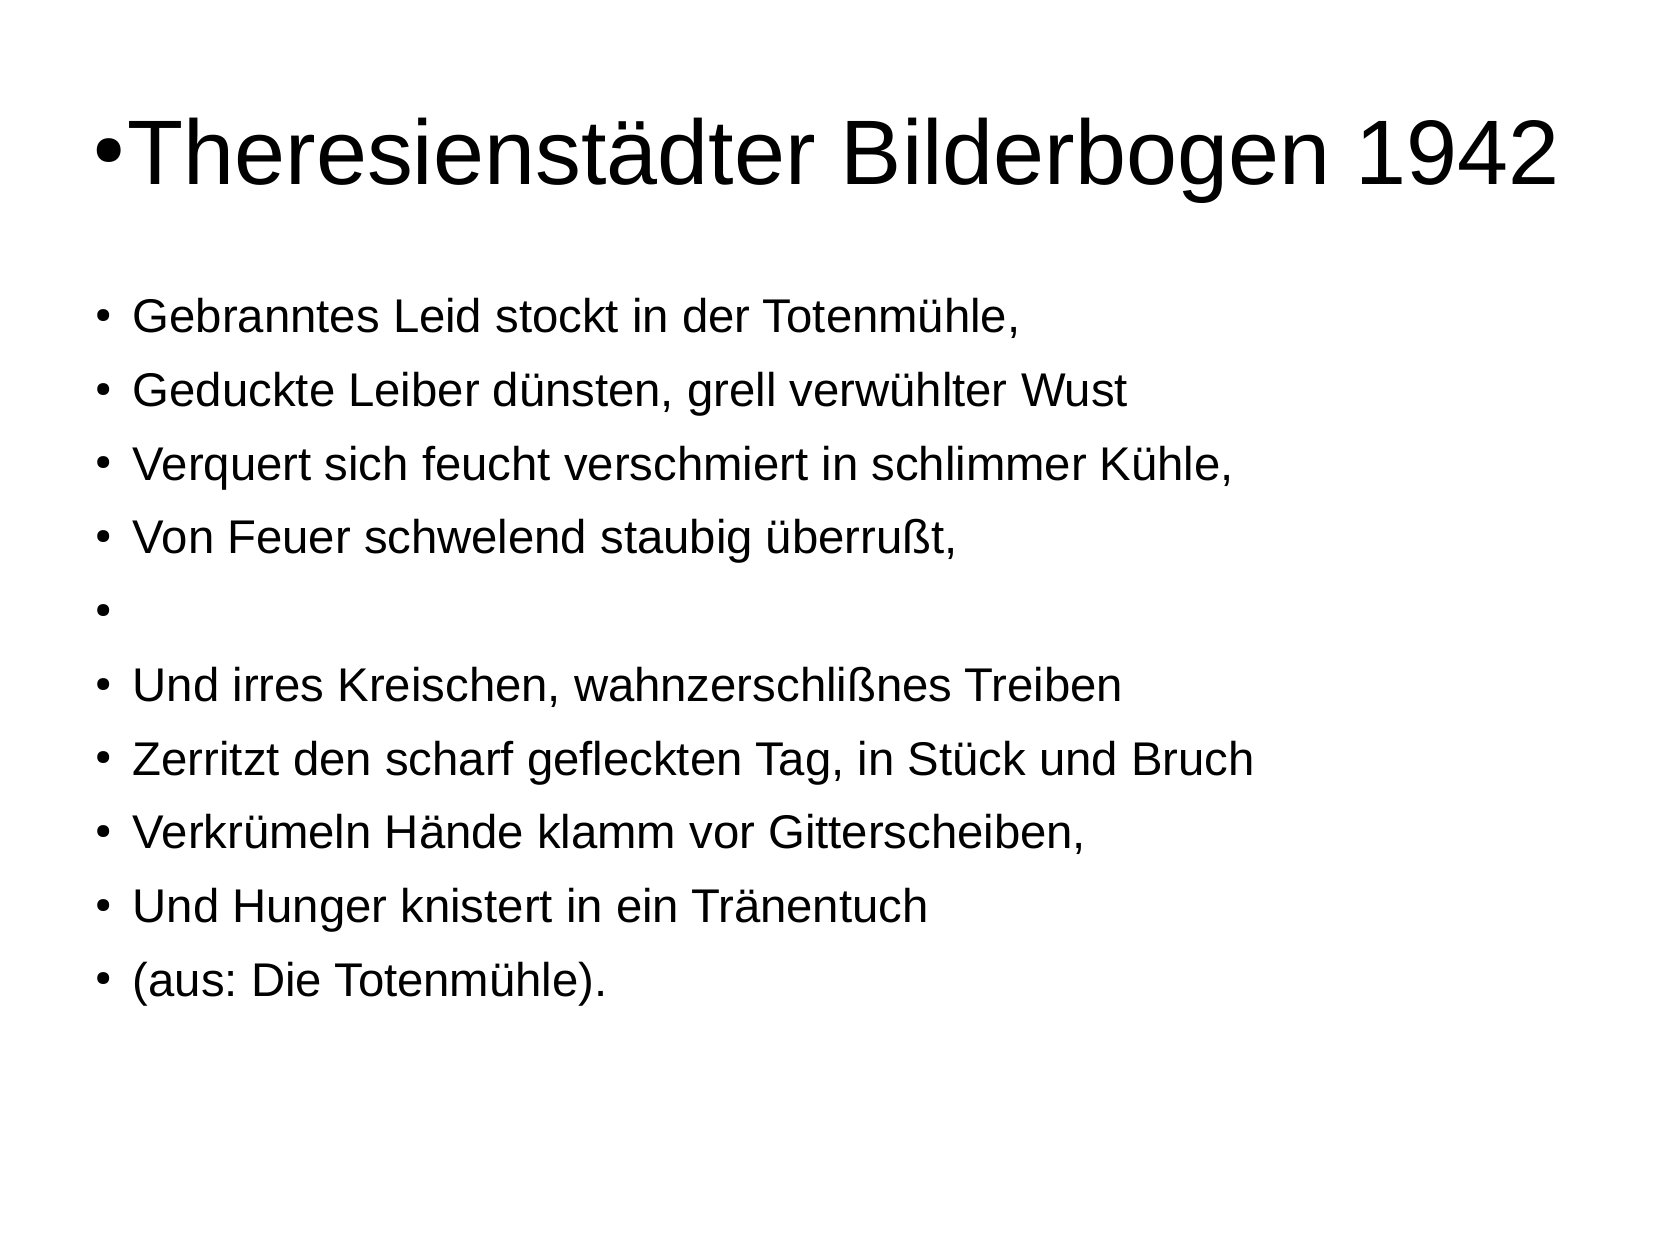

# Theresienstädter Bilderbogen 1942
Gebranntes Leid stockt in der Totenmühle,
Geduckte Leiber dünsten, grell verwühlter Wust
Verquert sich feucht verschmiert in schlimmer Kühle,
Von Feuer schwelend staubig überrußt,
Und irres Kreischen, wahnzerschlißnes Treiben
Zerritzt den scharf gefleckten Tag, in Stück und Bruch
Verkrümeln Hände klamm vor Gitterscheiben,
Und Hunger knistert in ein Tränentuch
(aus: Die Totenmühle).